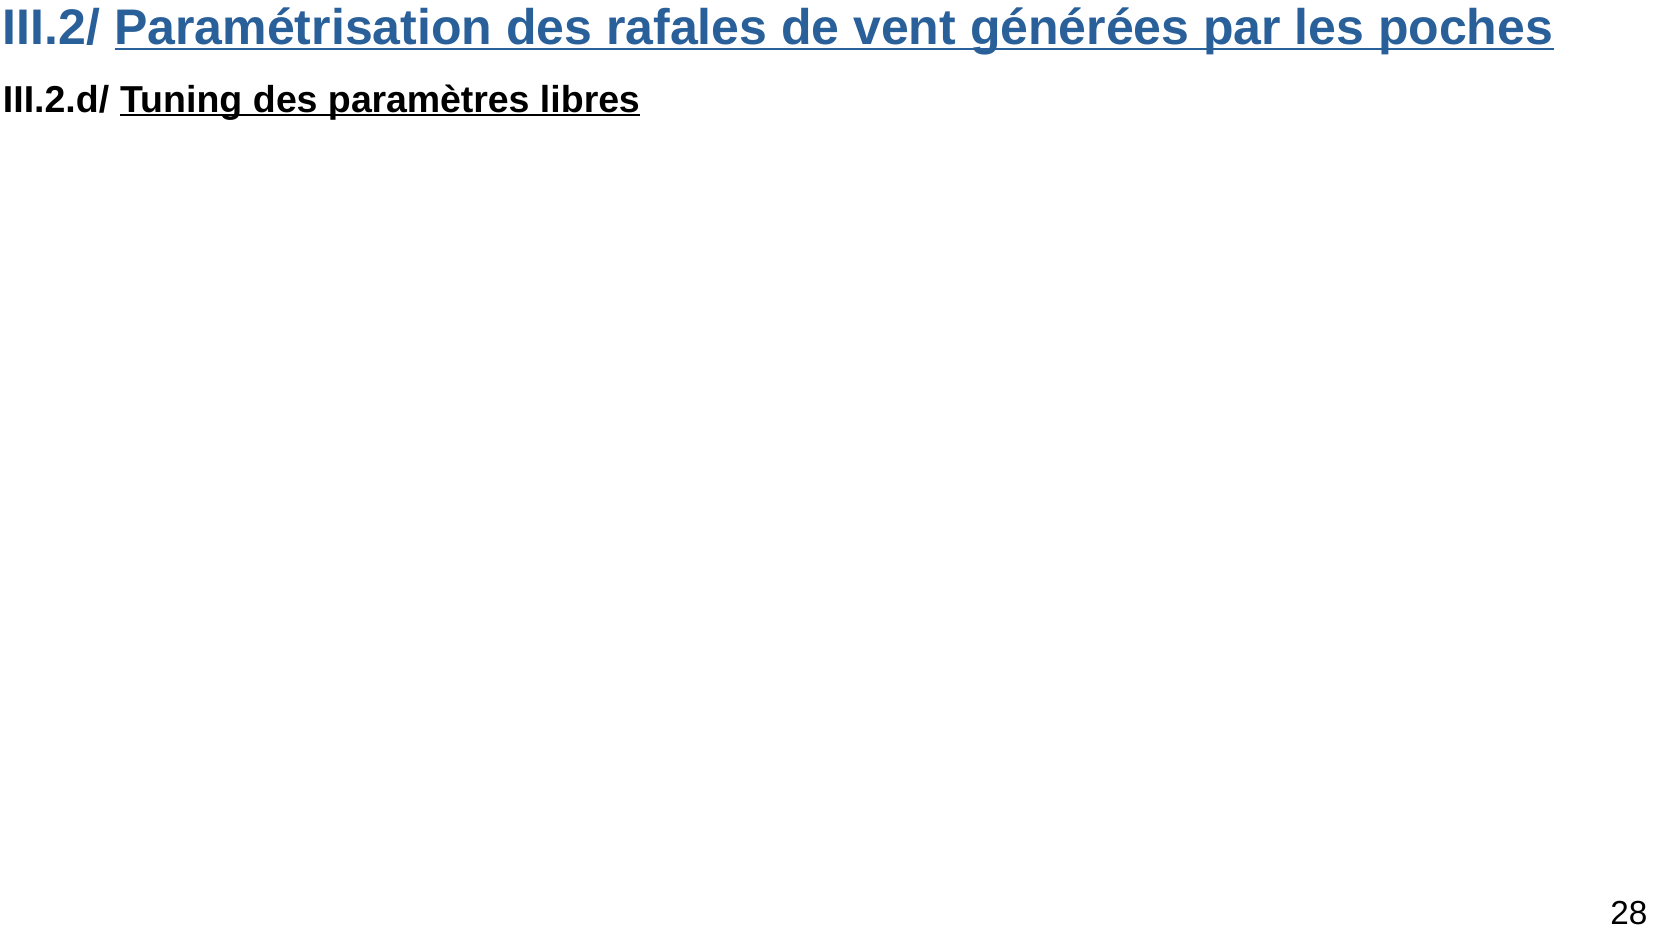

III.2/ Paramétrisation des rafales de vent générées par les poches
III.2.d/ Tuning des paramètres libres
28